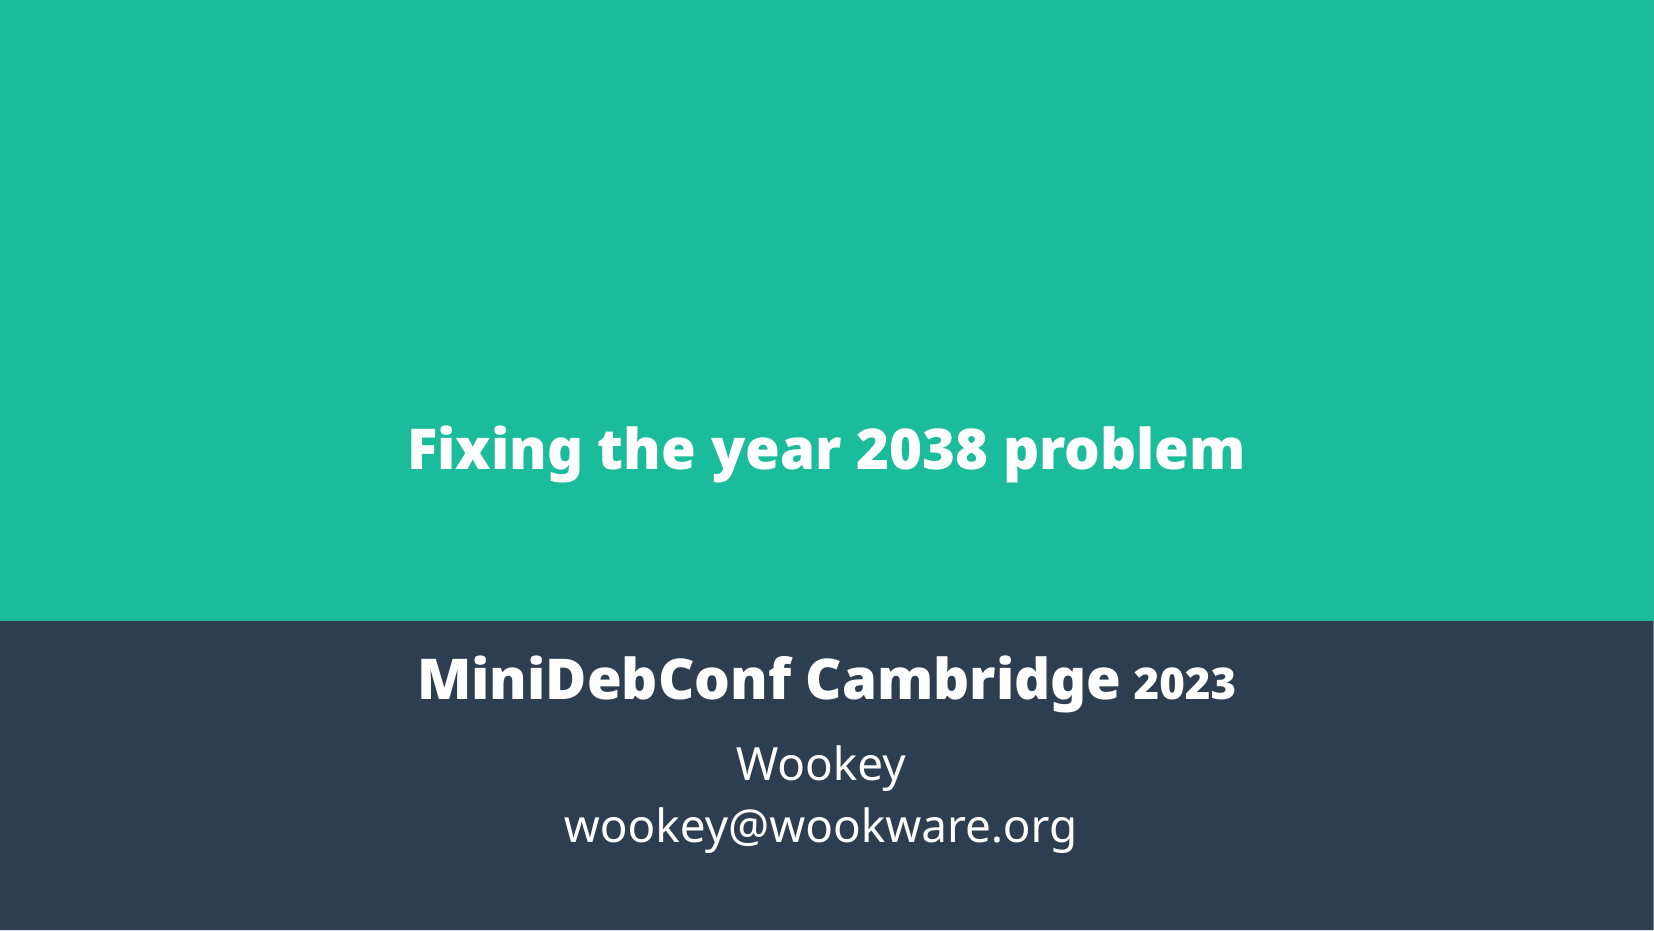

# Fixing the year 2038 problem MiniDebConf Cambridge 2023
Wookey
wookey@wookware.org